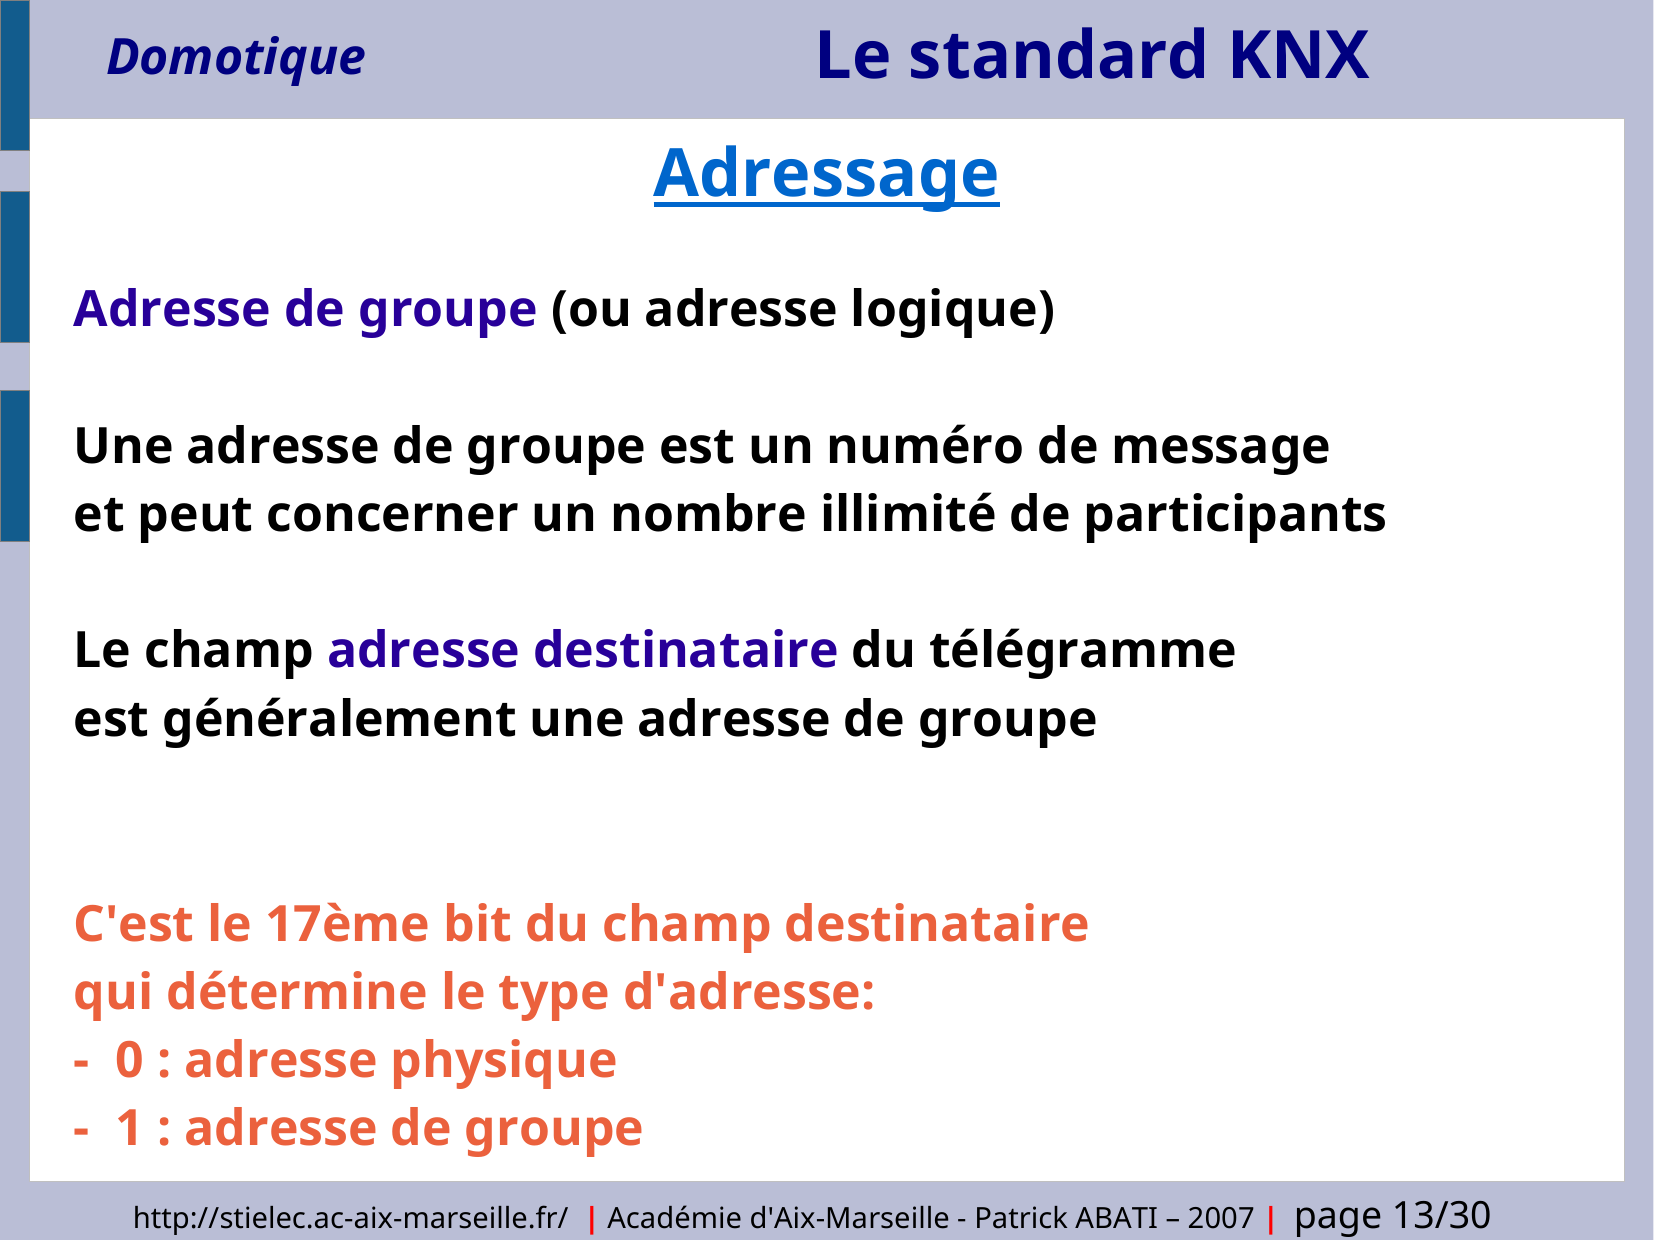

Adressage
Adresse de groupe (ou adresse logique)
Une adresse de groupe est un numéro de message
et peut concerner un nombre illimité de participants
Le champ adresse destinataire du télégramme
est généralement une adresse de groupe
C'est le 17ème bit du champ destinataire
qui détermine le type d'adresse:
- 0 : adresse physique
- 1 : adresse de groupe